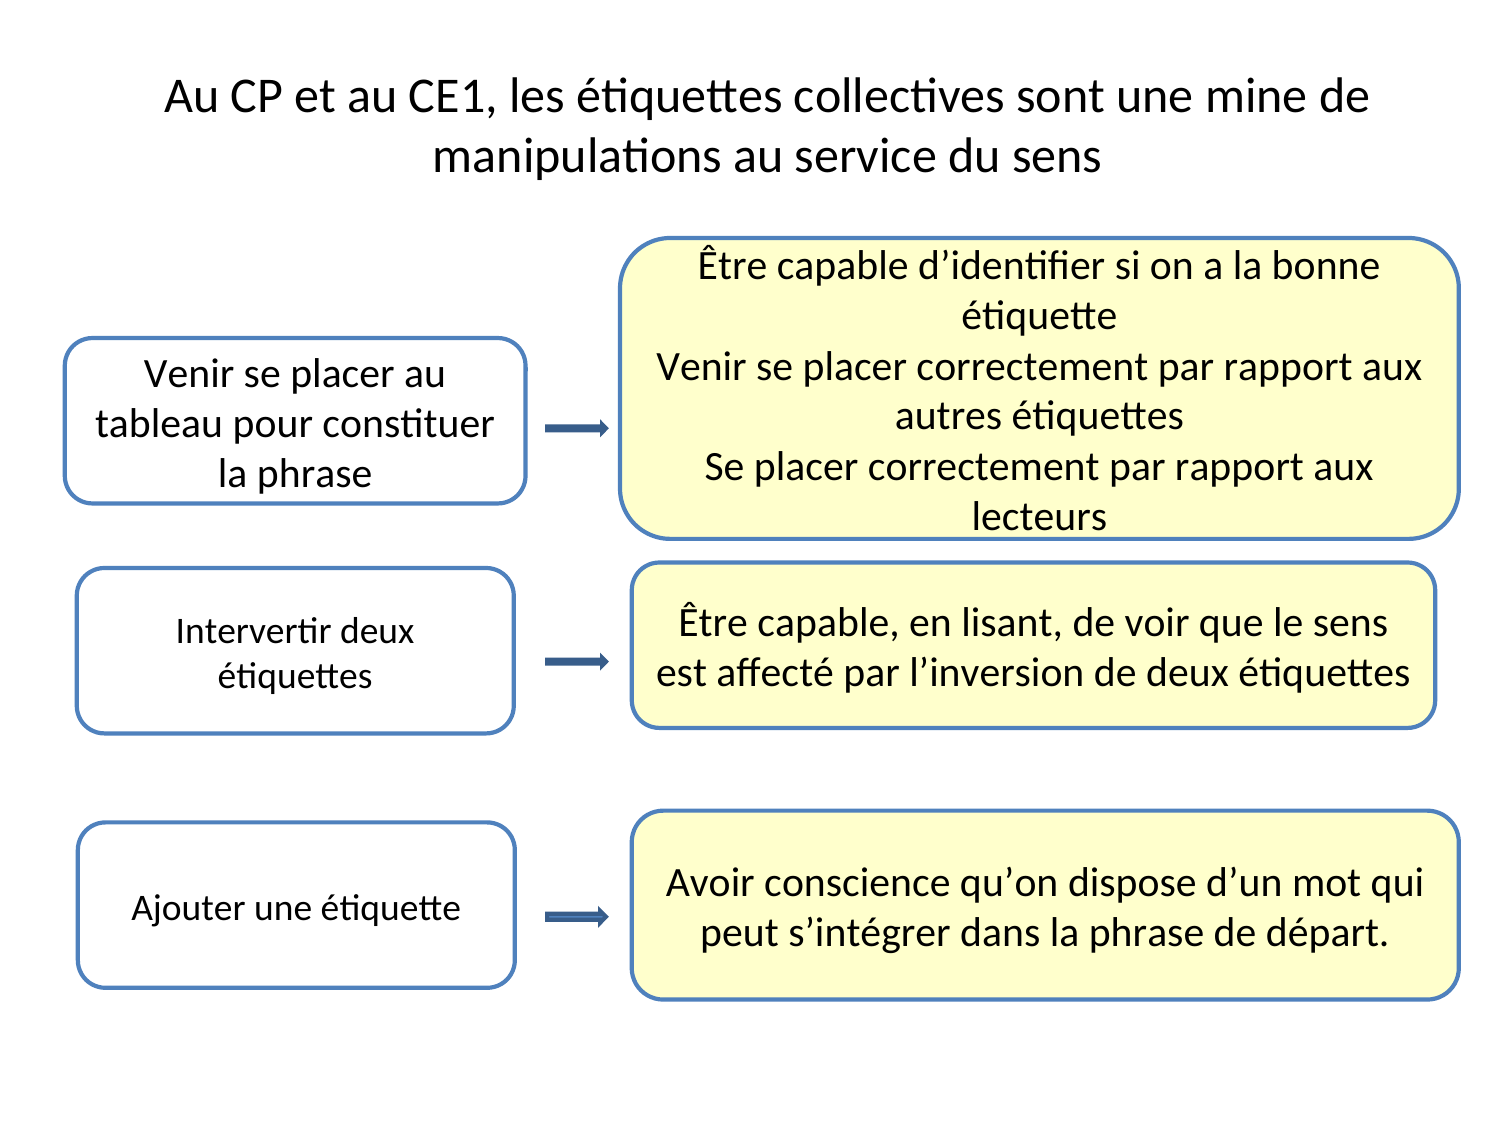

Au CP et au CE1, les étiquettes collectives sont une mine de manipulations au service du sens
Être capable d’identifier si on a la bonne étiquette
Venir se placer correctement par rapport aux autres étiquettes
Se placer correctement par rapport aux lecteurs
Venir se placer au tableau pour constituer la phrase
Être capable, en lisant, de voir que le sens est affecté par l’inversion de deux étiquettes
Intervertir deux étiquettes
Avoir conscience qu’on dispose d’un mot qui peut s’intégrer dans la phrase de départ.
Ajouter une étiquette